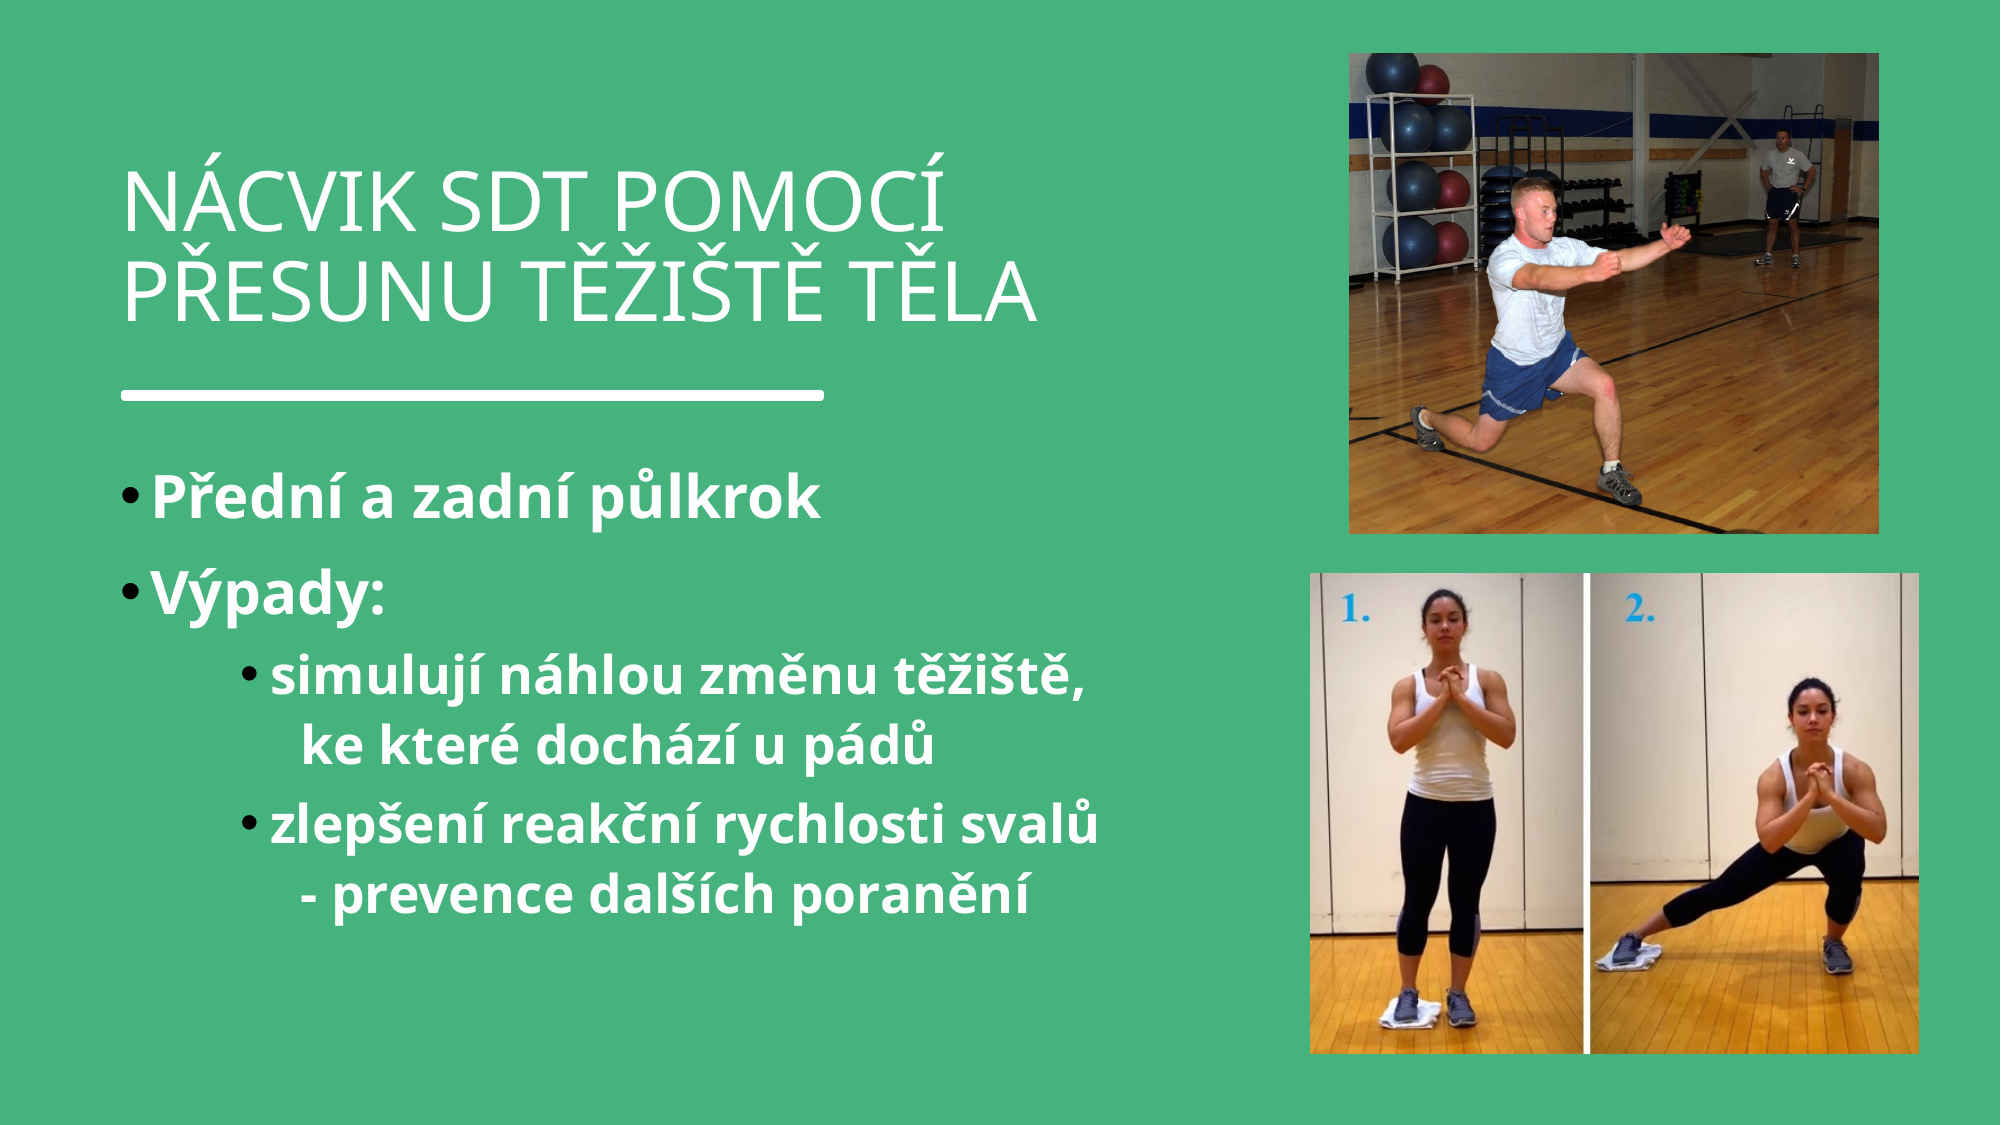

# NÁCVIK SDT POMOCÍ PŘESUNU TĚŽIŠTĚ TĚLA
Přední a zadní půlkrok
Výpady:
simulují náhlou změnu těžiště, ke které dochází u pádů
zlepšení reakční rychlosti svalů - prevence dalších poranění